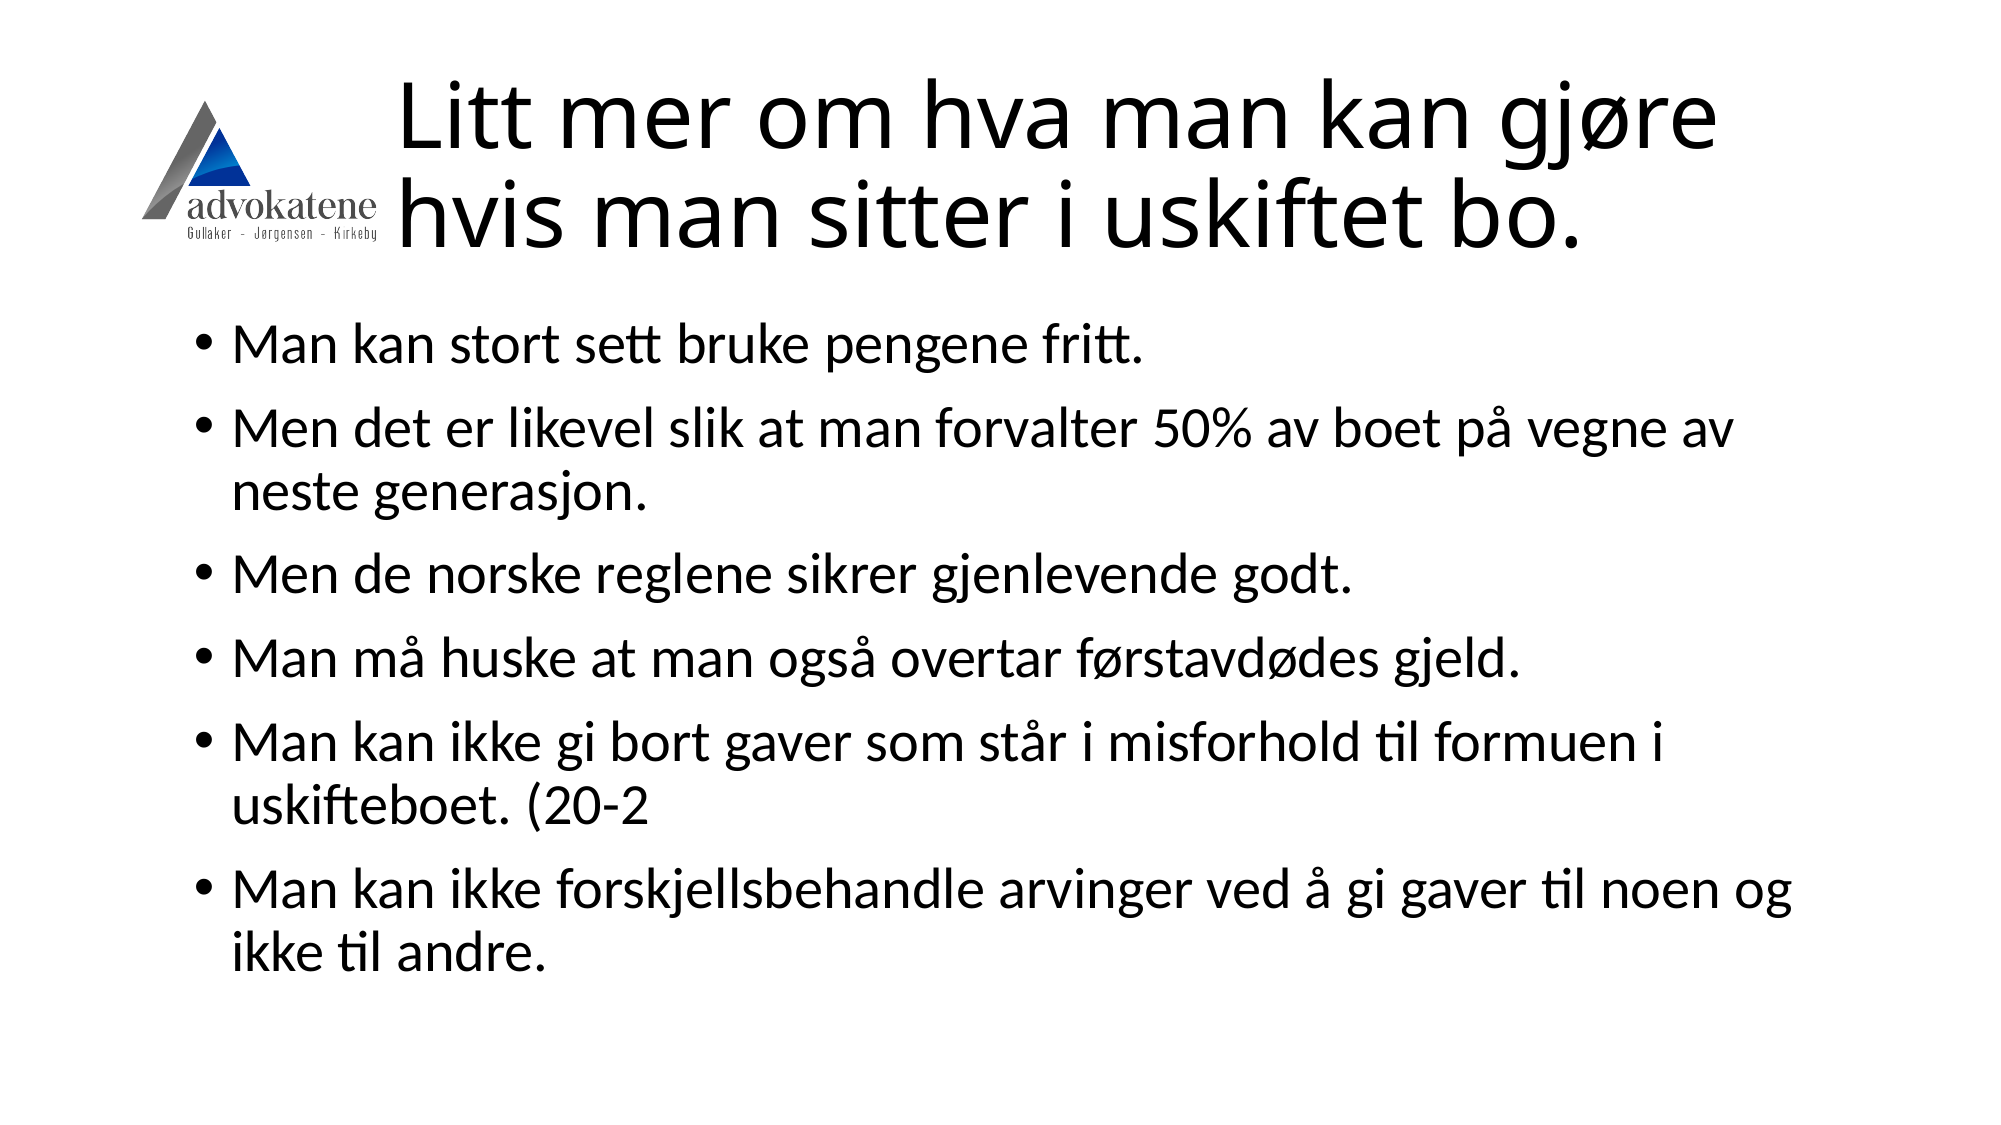

# Litt mer om hva man kan gjøre hvis man sitter i uskiftet bo.
Man kan stort sett bruke pengene fritt.
Men det er likevel slik at man forvalter 50% av boet på vegne av neste generasjon.
Men de norske reglene sikrer gjenlevende godt.
Man må huske at man også overtar førstavdødes gjeld.
Man kan ikke gi bort gaver som står i misforhold til formuen i uskifteboet. (20-2
Man kan ikke forskjellsbehandle arvinger ved å gi gaver til noen og ikke til andre.